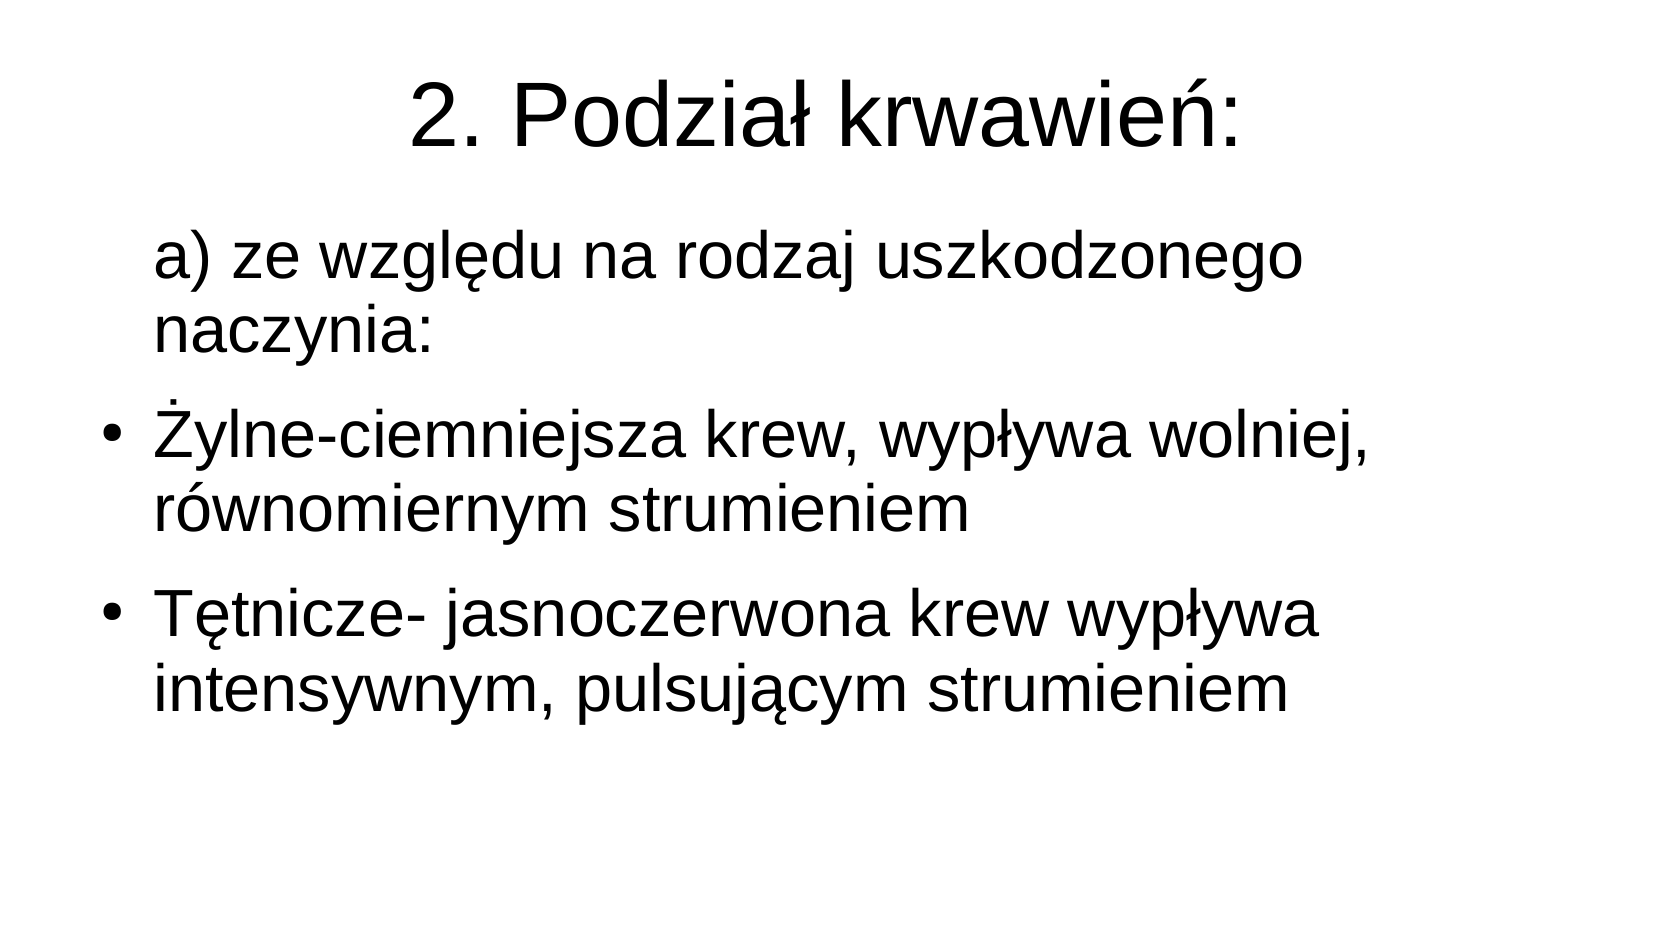

# 2. Podział krwawień:
a) ze względu na rodzaj uszkodzonego naczynia:
Żylne-ciemniejsza krew, wypływa wolniej, równomiernym strumieniem
Tętnicze- jasnoczerwona krew wypływa intensywnym, pulsującym strumieniem